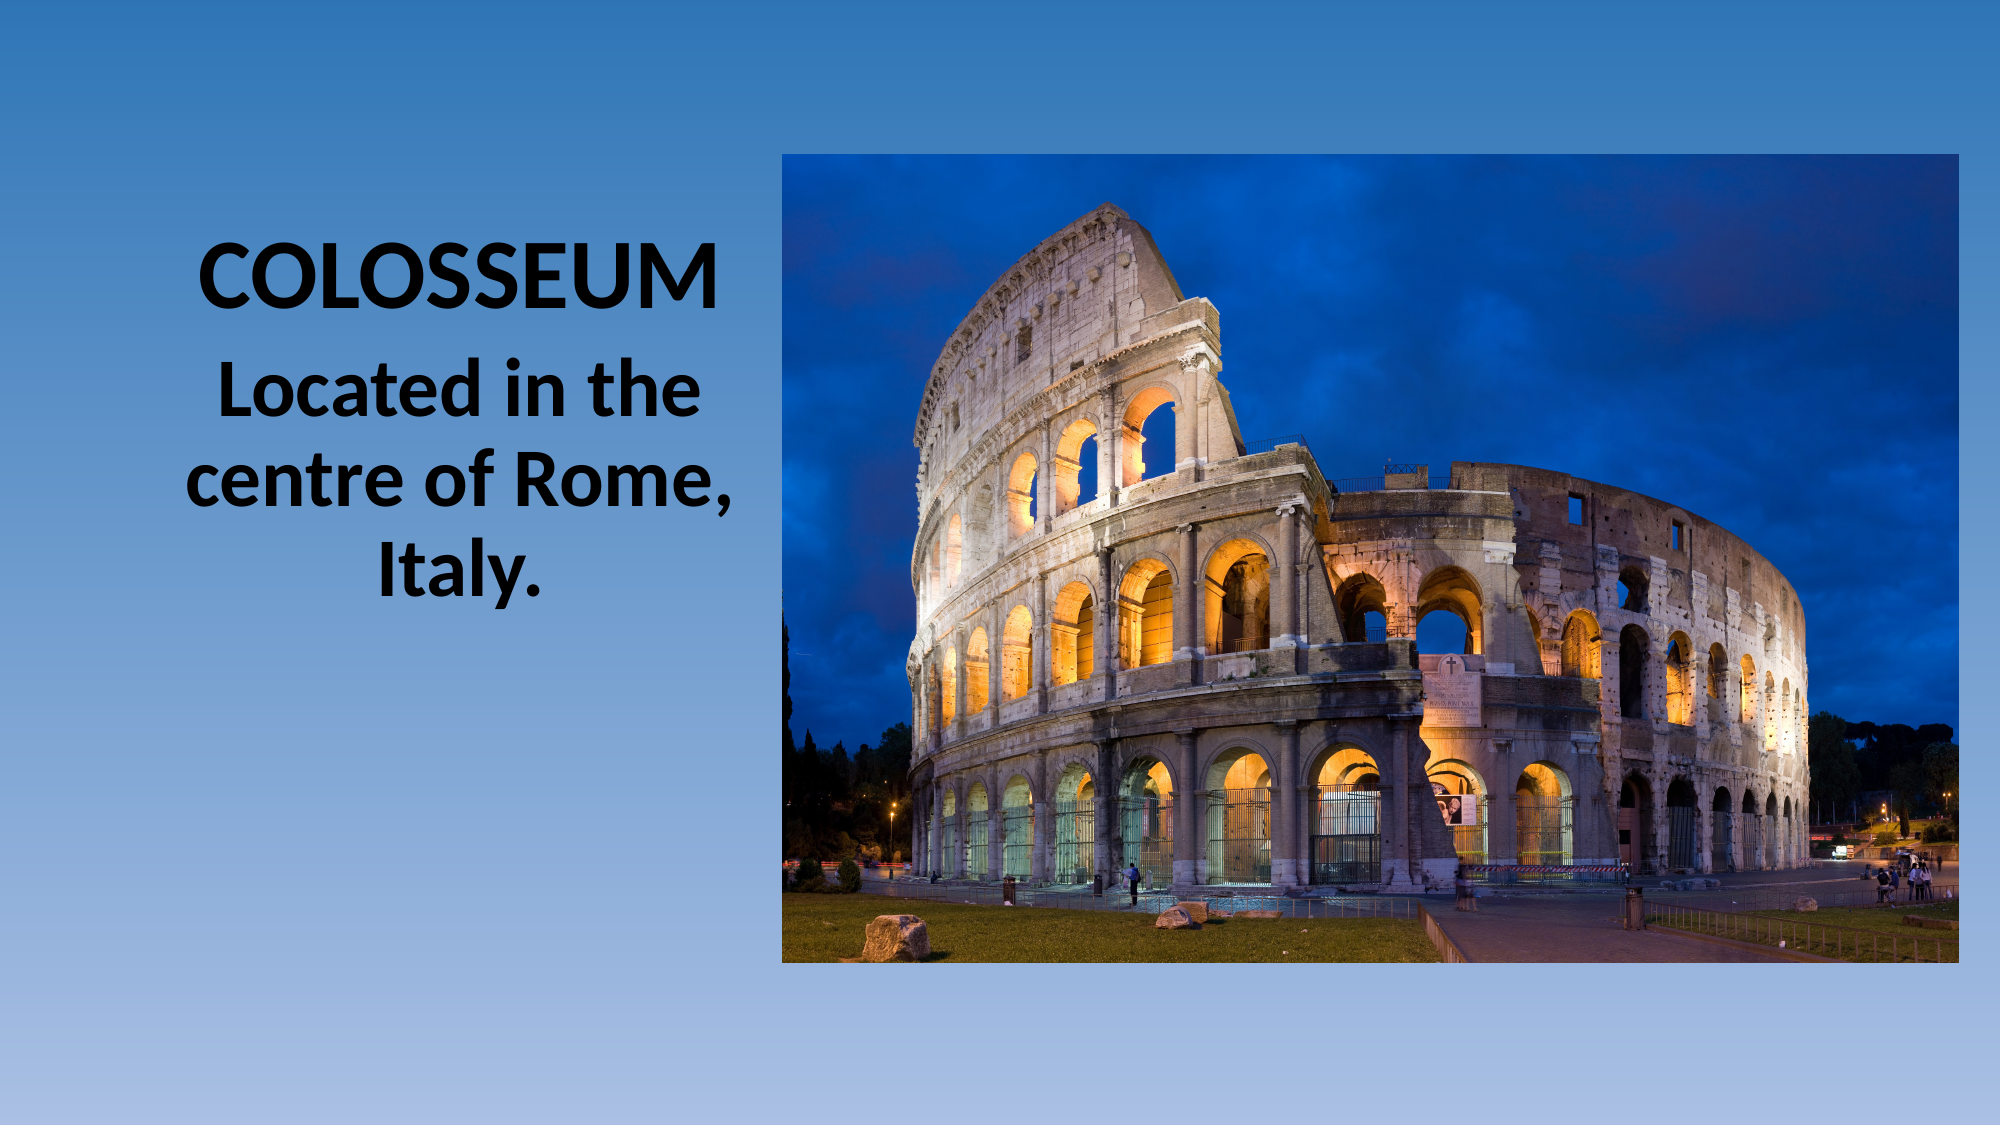

# COLOSSEUM
Located in the centre of Rome, Italy.